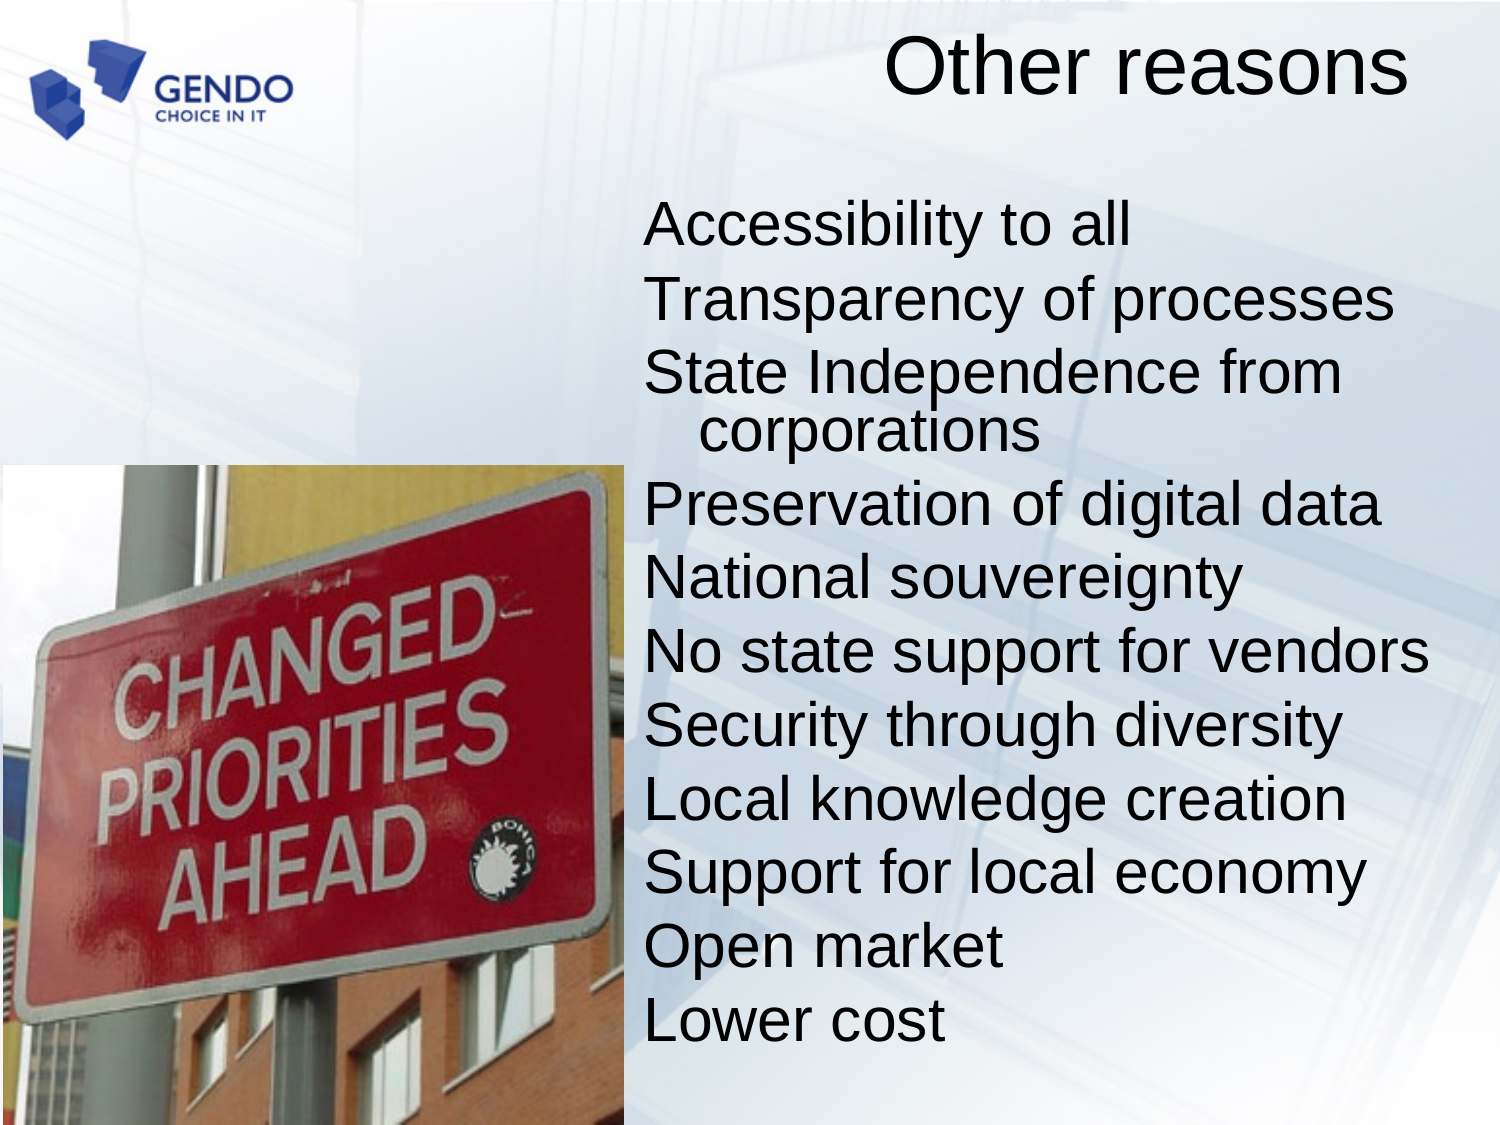

# Other reasons
Accessibility to all
Transparency of processes
State Independence from corporations
Preservation of digital data
National souvereignty
No state support for vendors
Security through diversity
Local knowledge creation
Support for local economy
Open market
Lower cost